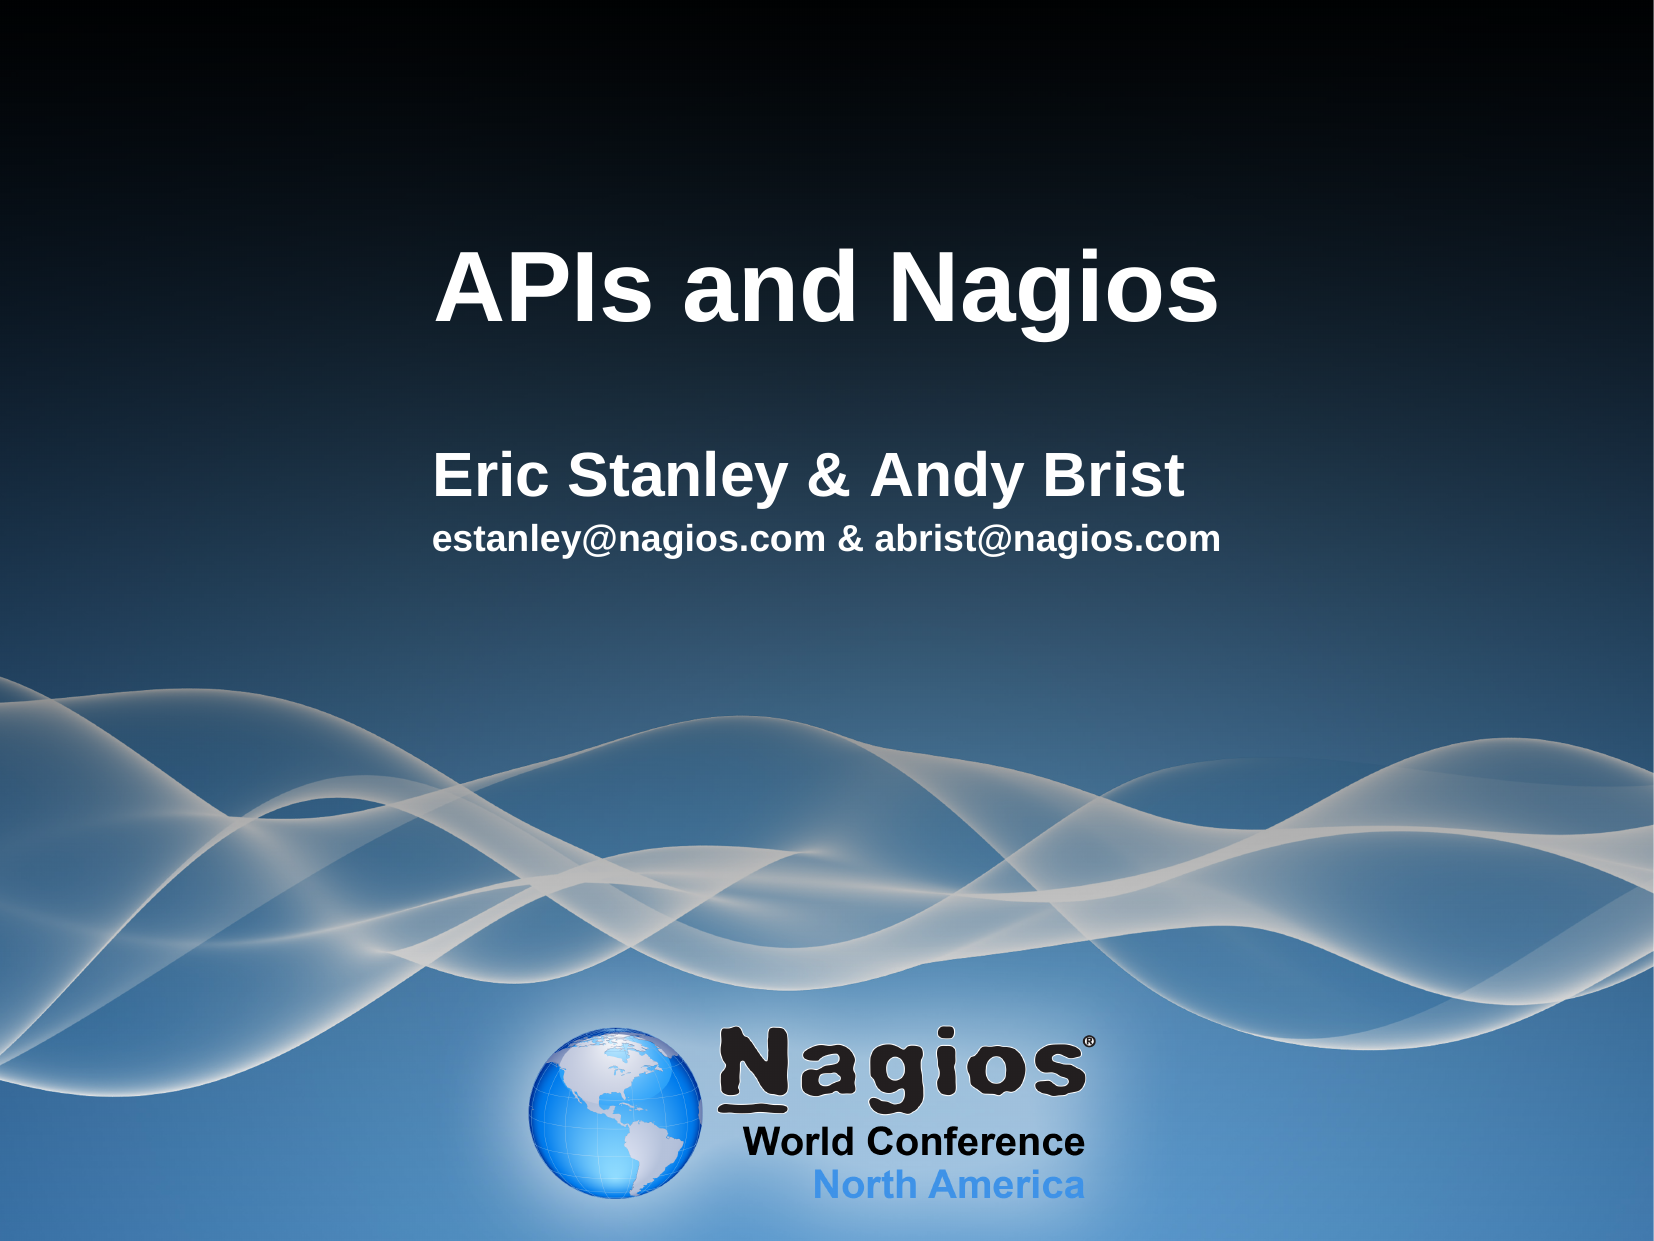

APIs and Nagios
Eric Stanley & Andy Brist
estanley@nagios.com & abrist@nagios.com